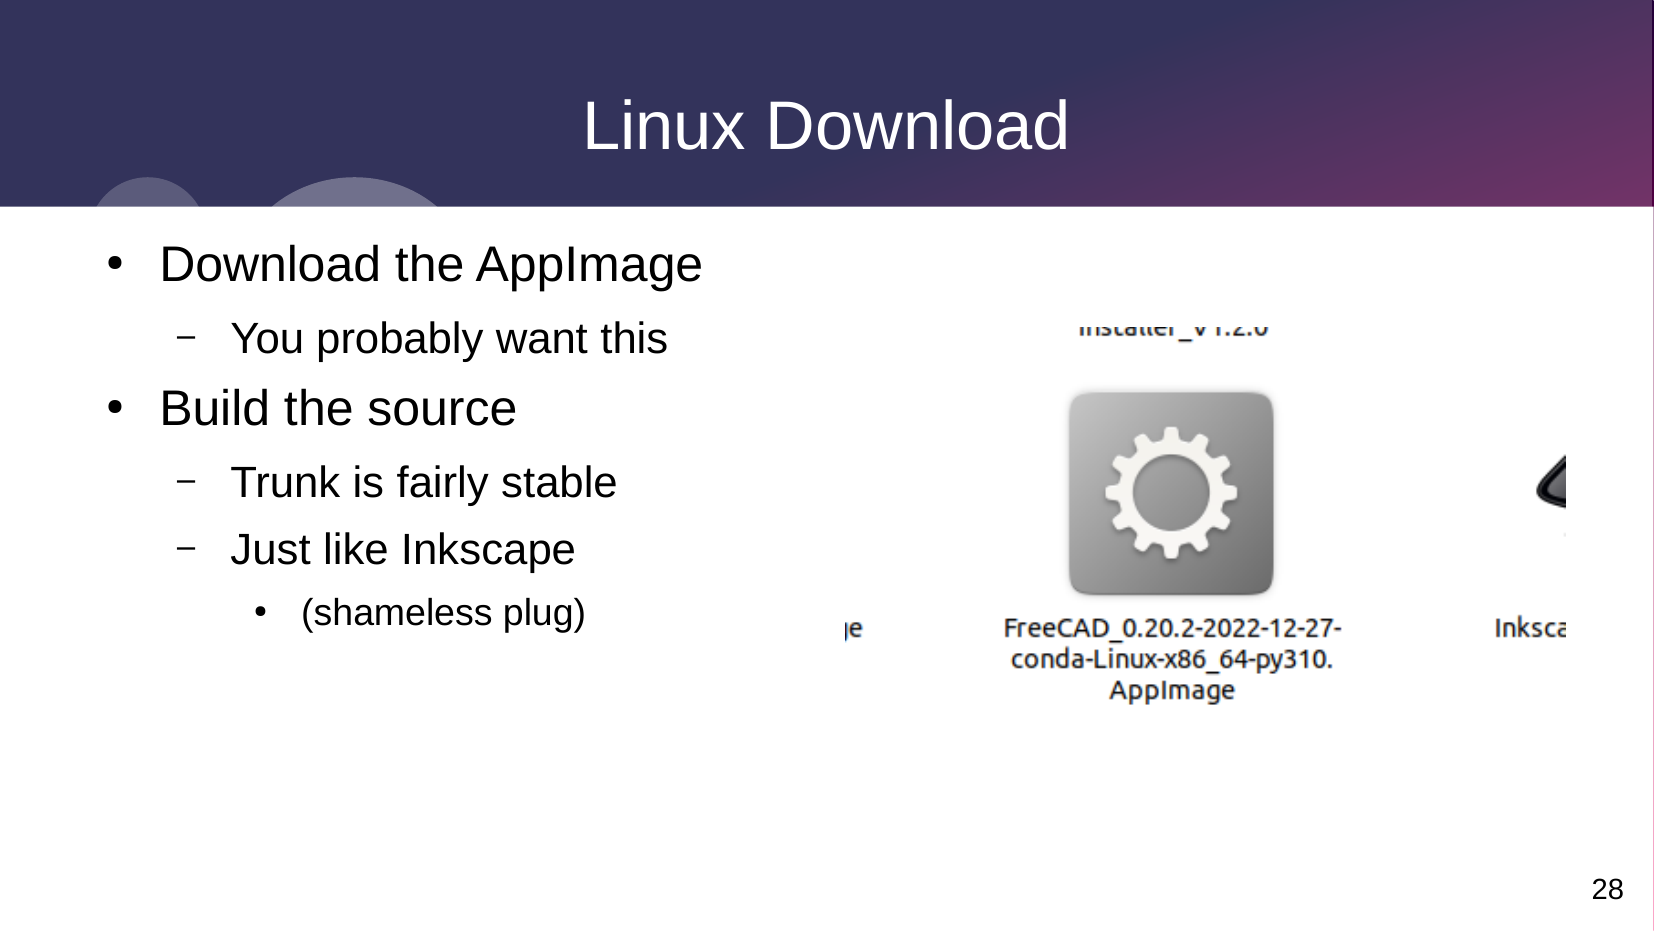

# Linux Download
Download the AppImage
You probably want this
Build the source
Trunk is fairly stable
Just like Inkscape
(shameless plug)